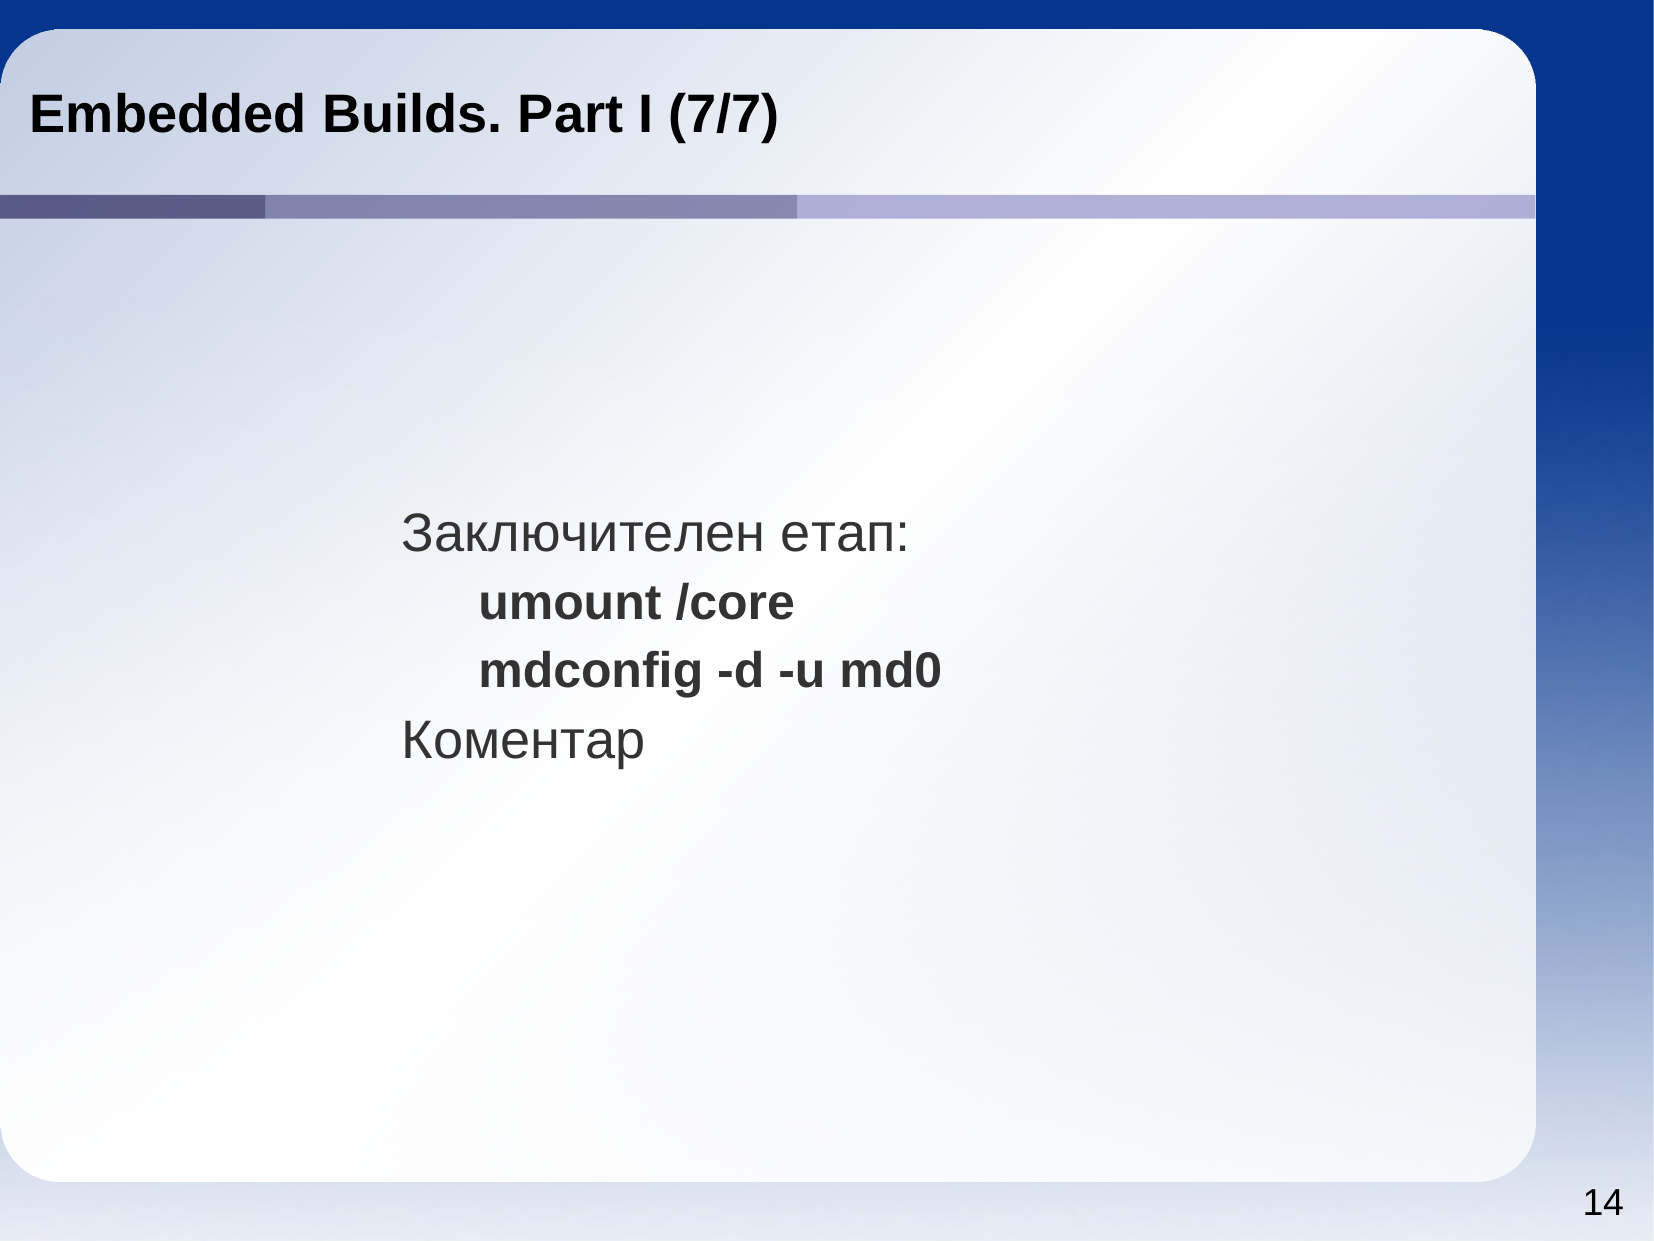

# Embedded Builds. Part I (7/7)
Заключителен етап:
umount /core
mdconfig -d -u md0
Коментар
14